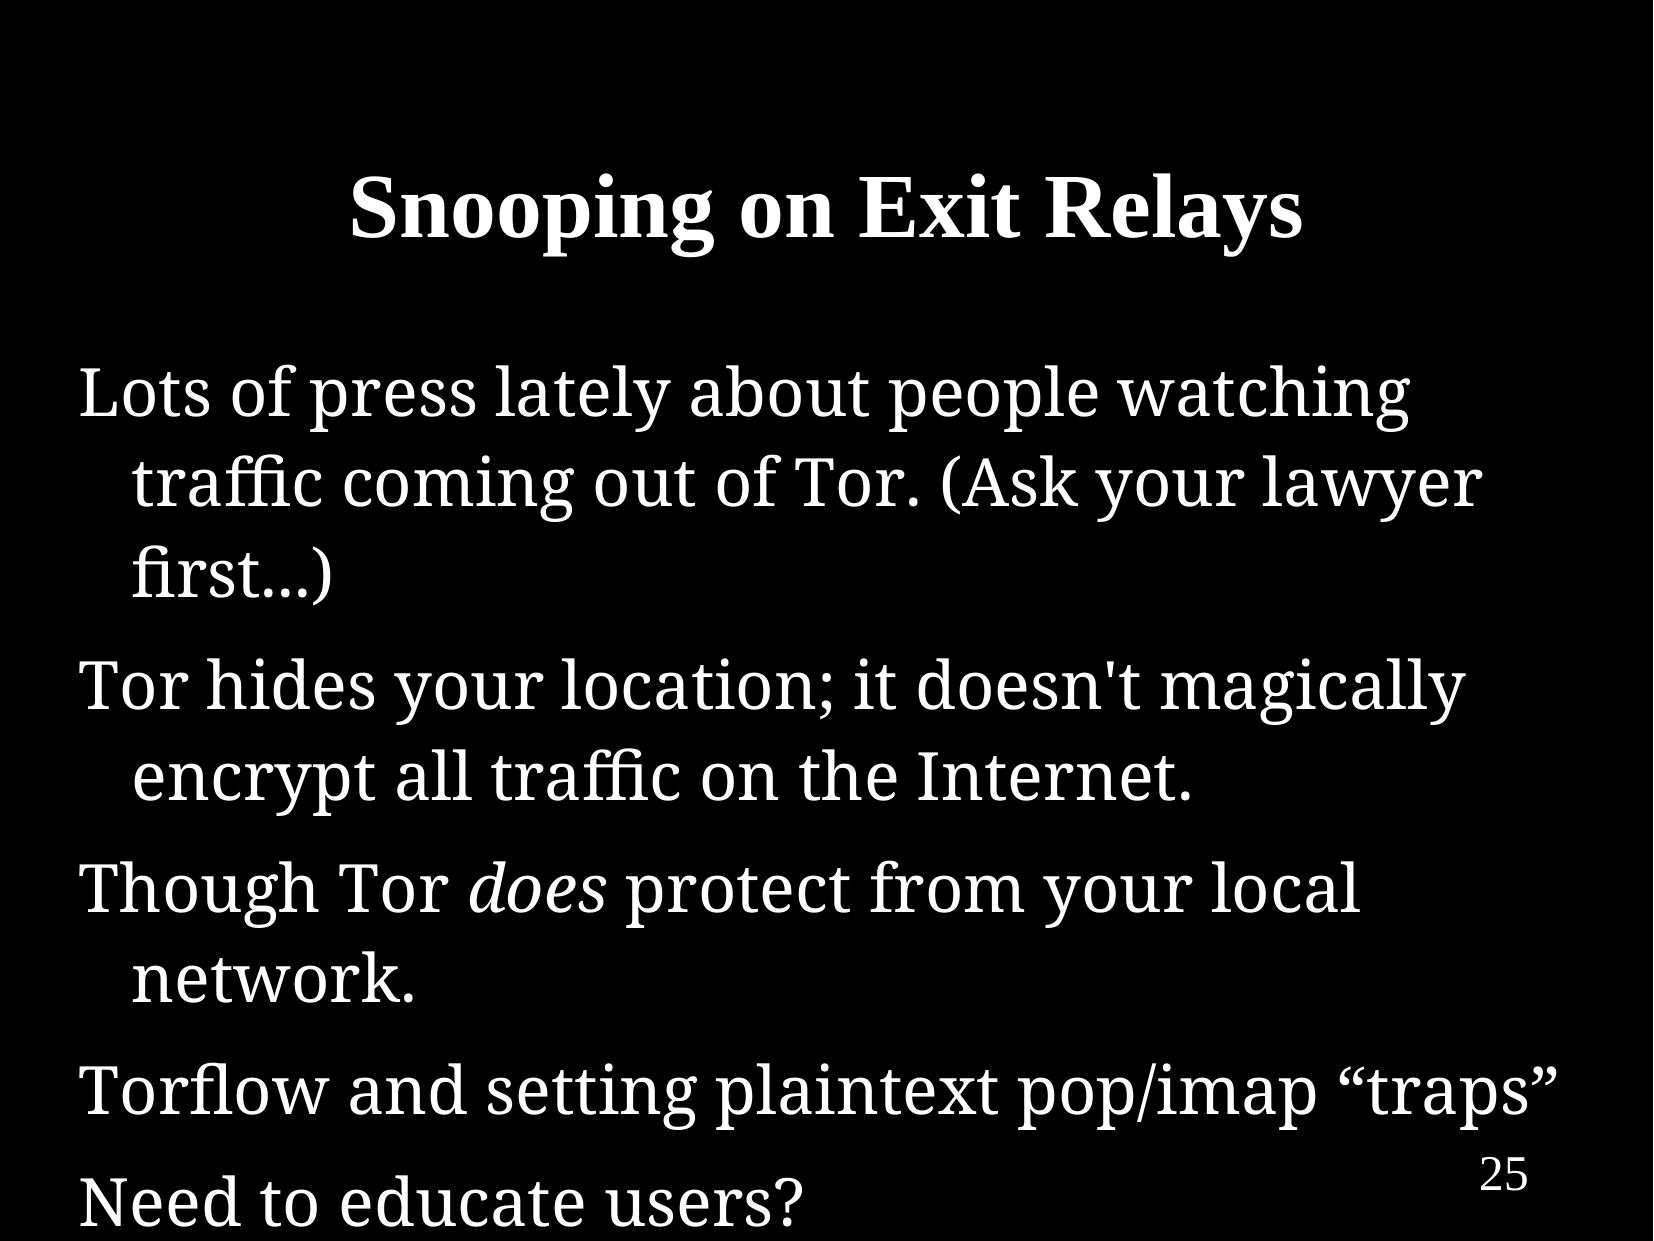

# Snooping on Exit Relays
Lots of press lately about people watching traffic coming out of Tor. (Ask your lawyer first...)
Tor hides your location; it doesn't magically encrypt all traffic on the Internet.
Though Tor does protect from your local network.
Torflow and setting plaintext pop/imap “traps”
Need to educate users?